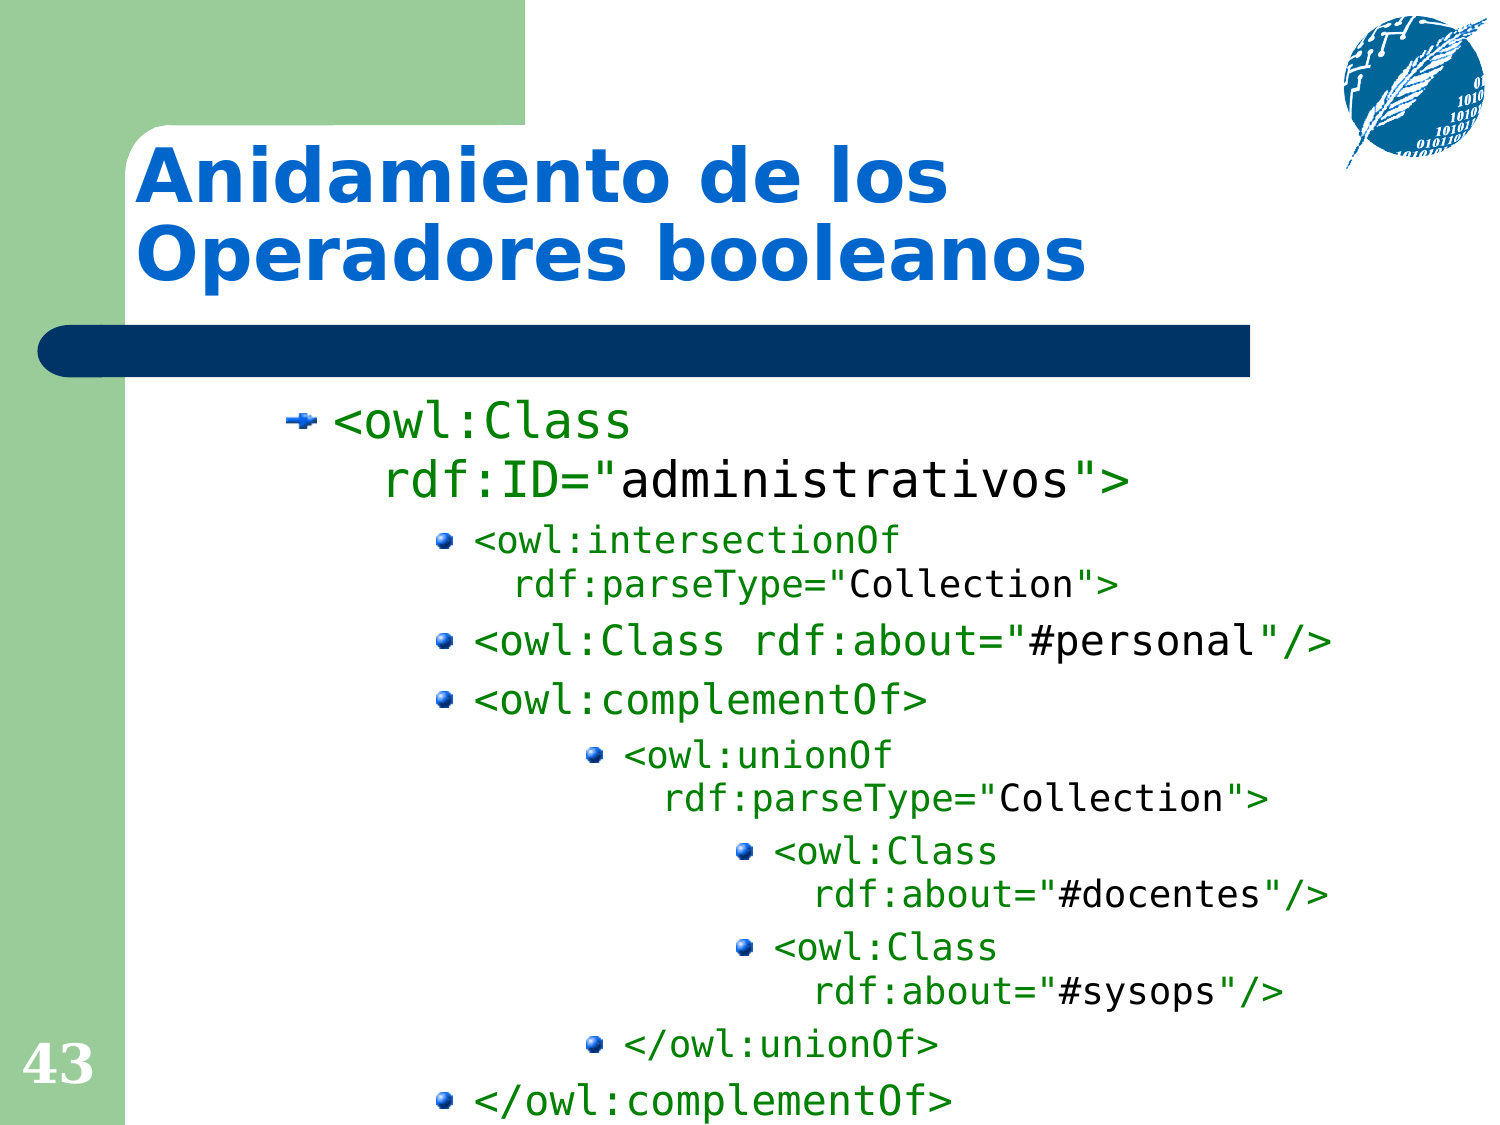

# Anidamiento de los Operadores booleanos
<owl:Class rdf:ID="administrativos">
<owl:intersectionOf rdf:parseType="Collection">
<owl:Class rdf:about="#personal"/>
<owl:complementOf>
<owl:unionOf rdf:parseType="Collection">
<owl:Class rdf:about="#docentes"/>
<owl:Class rdf:about="#sysops"/>
</owl:unionOf>
</owl:complementOf>
</owl:intersectionOf>
</owl:Class>
43